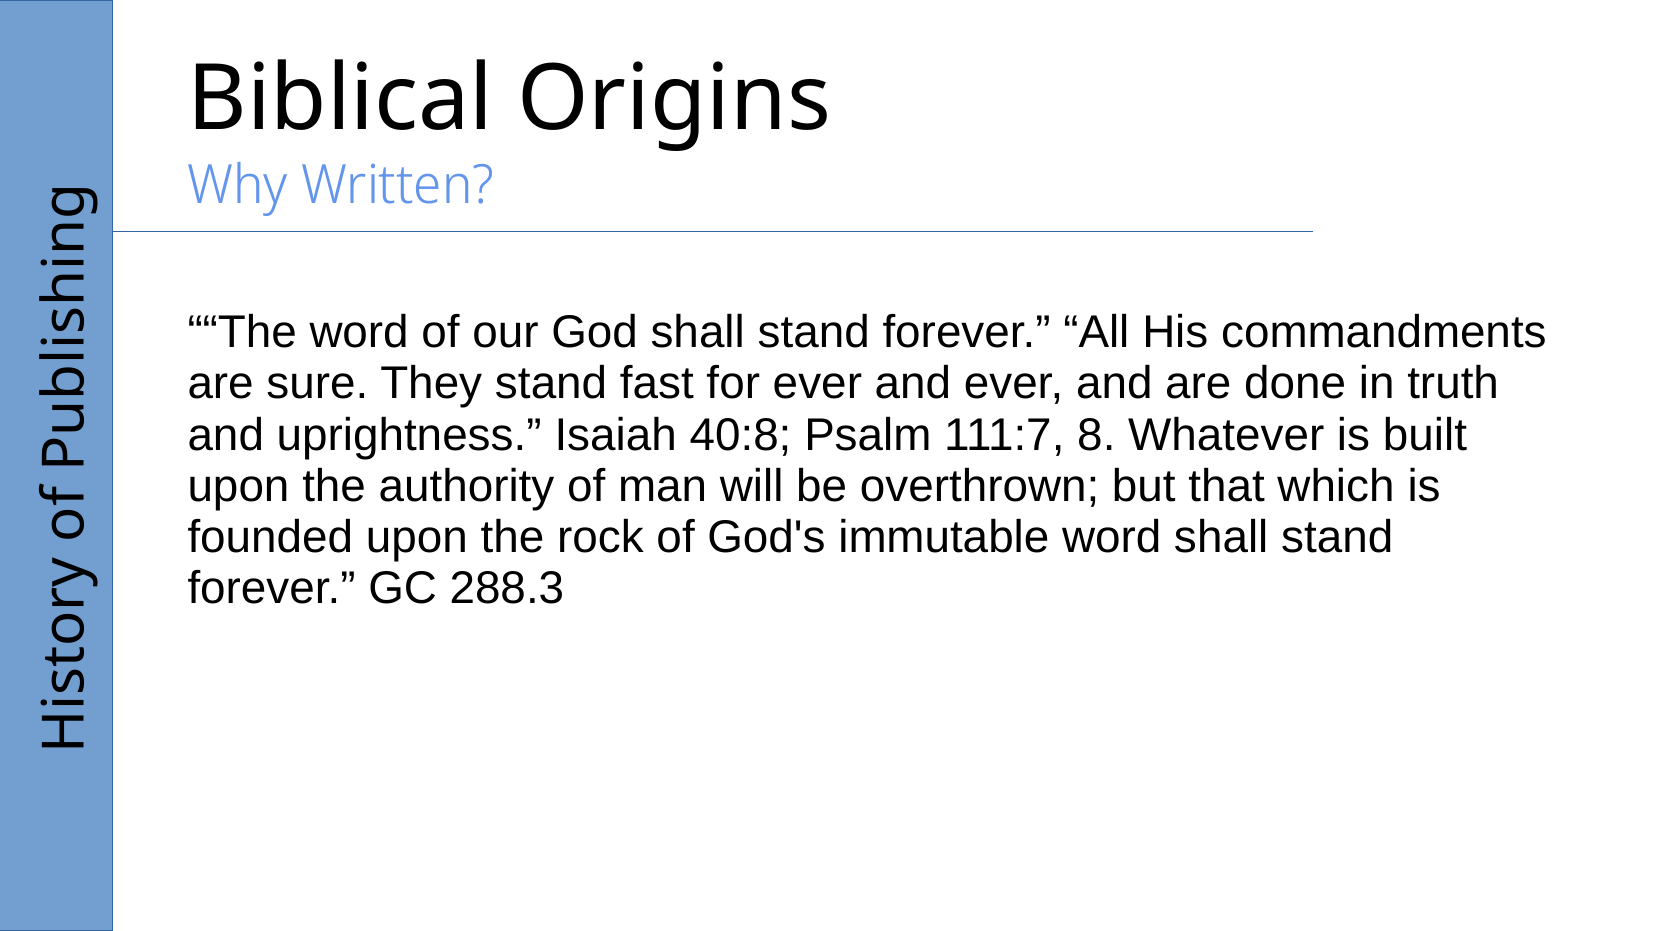

# Biblical Origins
Why Written?
““The word of our God shall stand forever.” “All His commandments are sure. They stand fast for ever and ever, and are done in truth and uprightness.” Isaiah 40:8; Psalm 111:7, 8. Whatever is built upon the authority of man will be overthrown; but that which is founded upon the rock of God's immutable word shall stand forever.” GC 288.3
History of Publishing